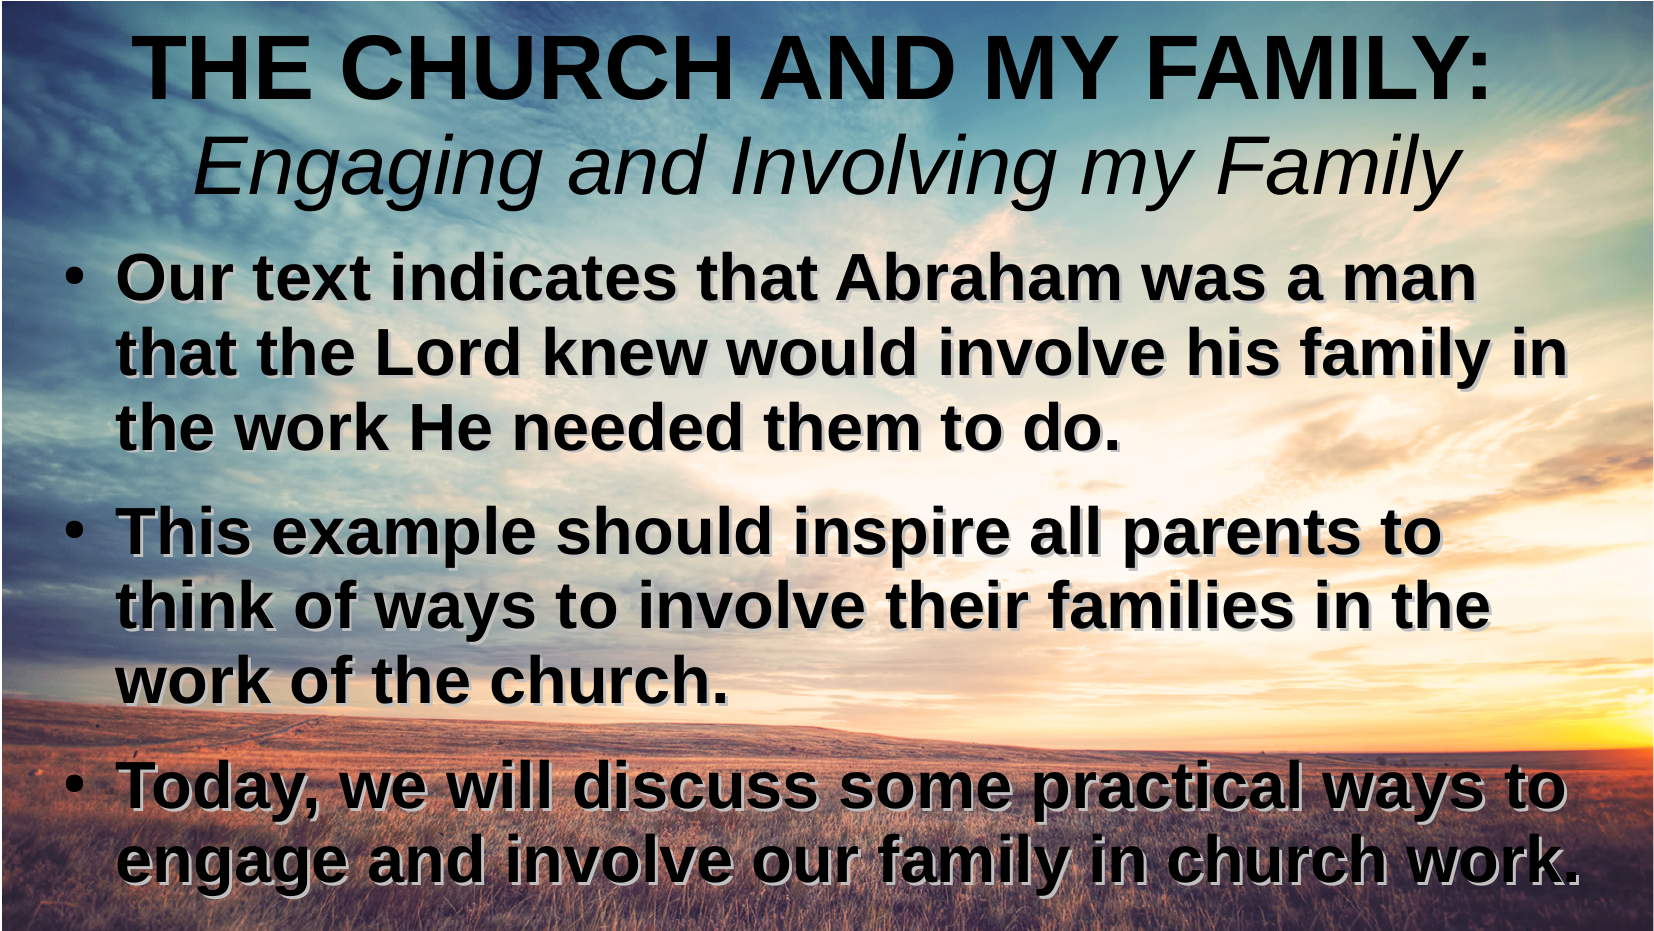

# THE CHURCH AND MY FAMILY: Engaging and Involving my Family
Our text indicates that Abraham was a man that the Lord knew would involve his family in the work He needed them to do.
This example should inspire all parents to think of ways to involve their families in the work of the church.
Today, we will discuss some practical ways to engage and involve our family in church work.